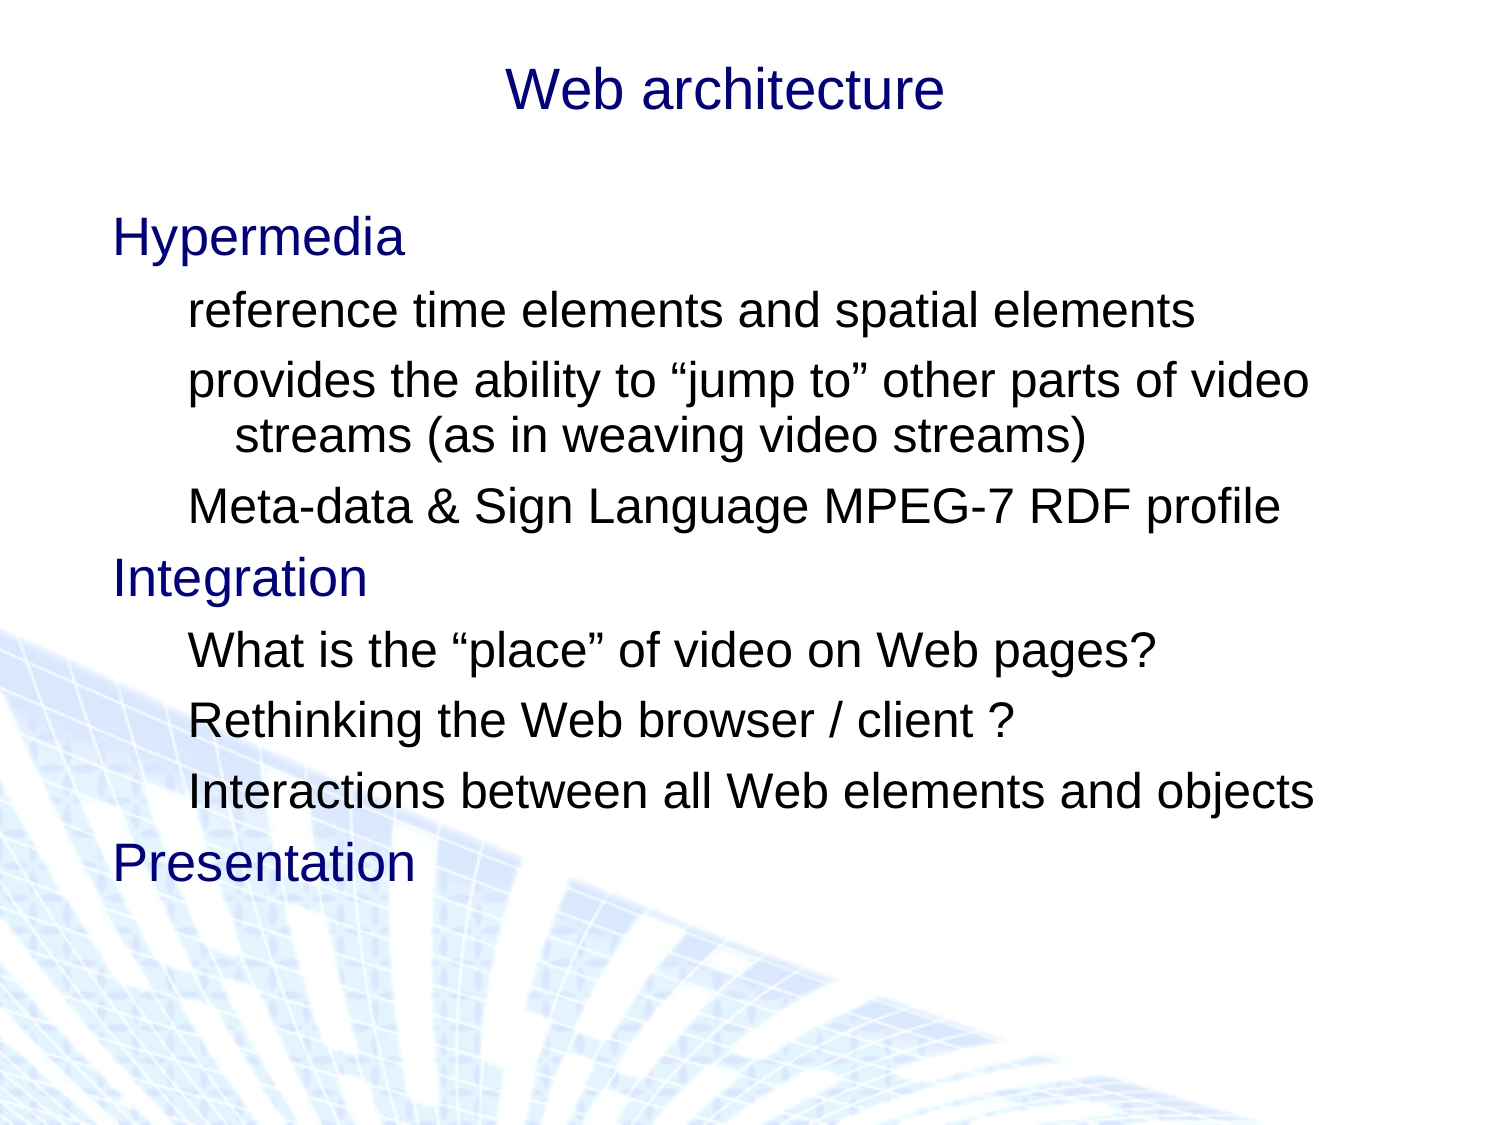

# Web architecture
Hypermedia
reference time elements and spatial elements
provides the ability to “jump to” other parts of video streams (as in weaving video streams)
Meta-data & Sign Language MPEG-7 RDF profile
Integration
What is the “place” of video on Web pages?
Rethinking the Web browser / client ?
Interactions between all Web elements and objects
Presentation